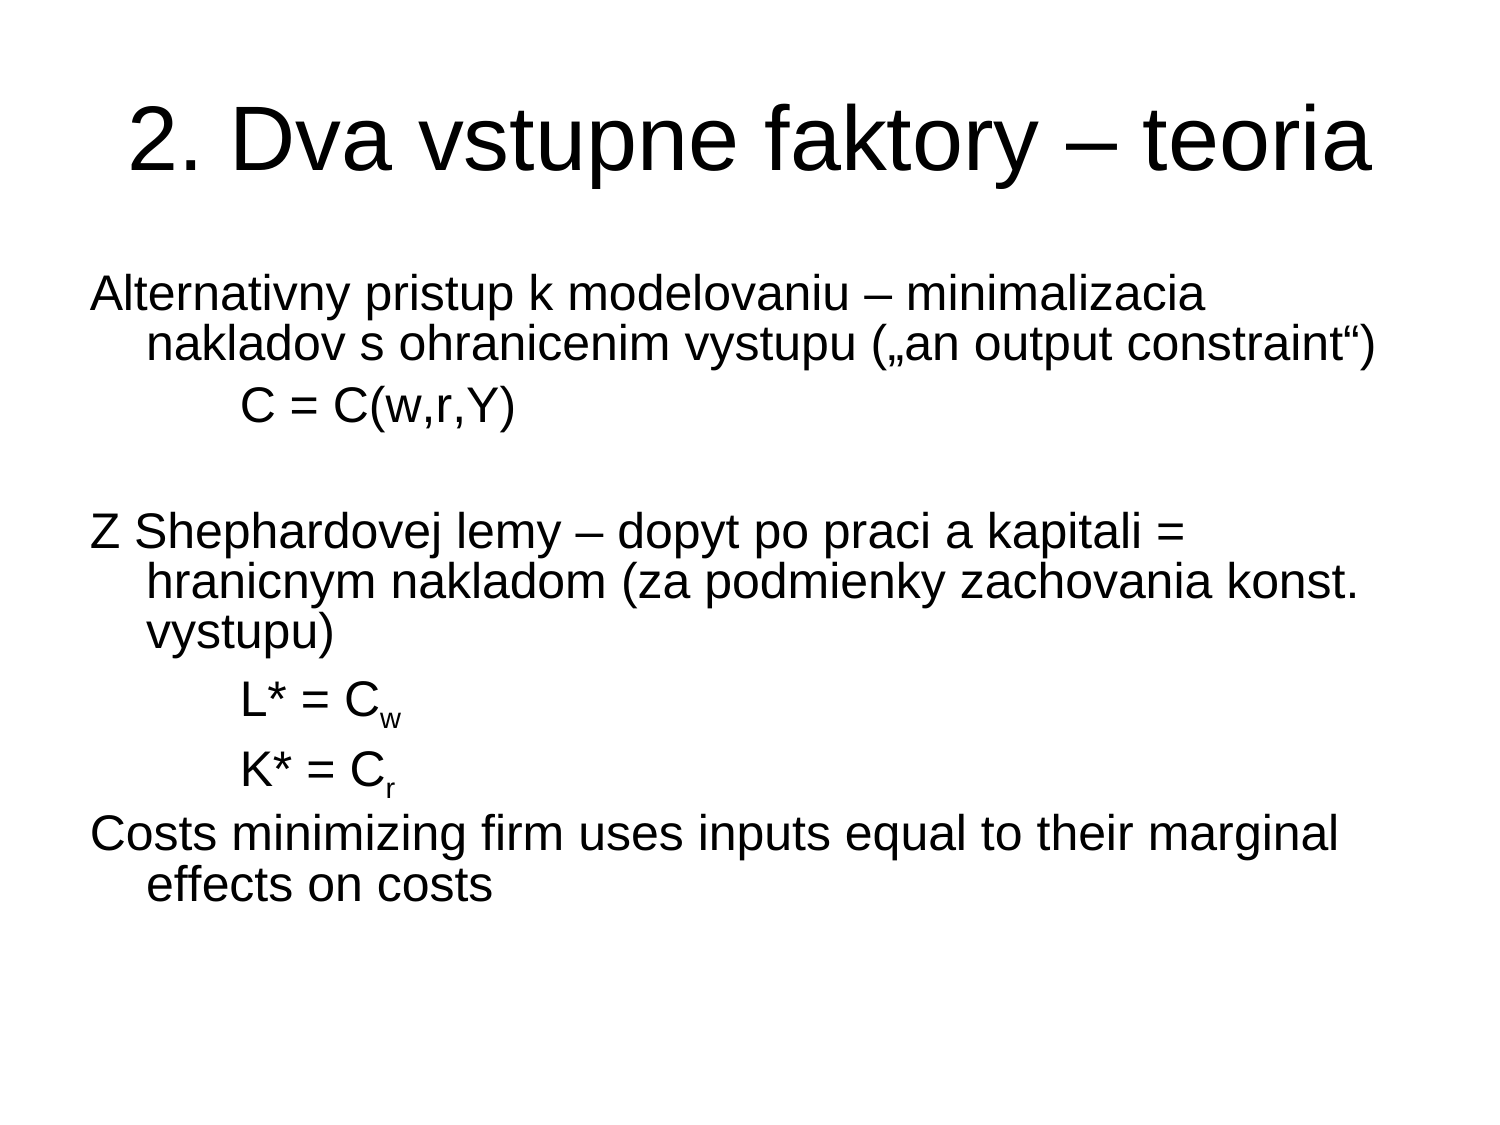

# 2. Dva vstupne faktory – teoria
Alternativny pristup k modelovaniu – minimalizacia nakladov s ohranicenim vystupu („an output constraint“)
		C = C(w,r,Y)
Z Shephardovej lemy – dopyt po praci a kapitali = hranicnym nakladom (za podmienky zachovania konst. vystupu)
		L* = Cw
		K* = Cr
Costs minimizing firm uses inputs equal to their marginal effects on costs